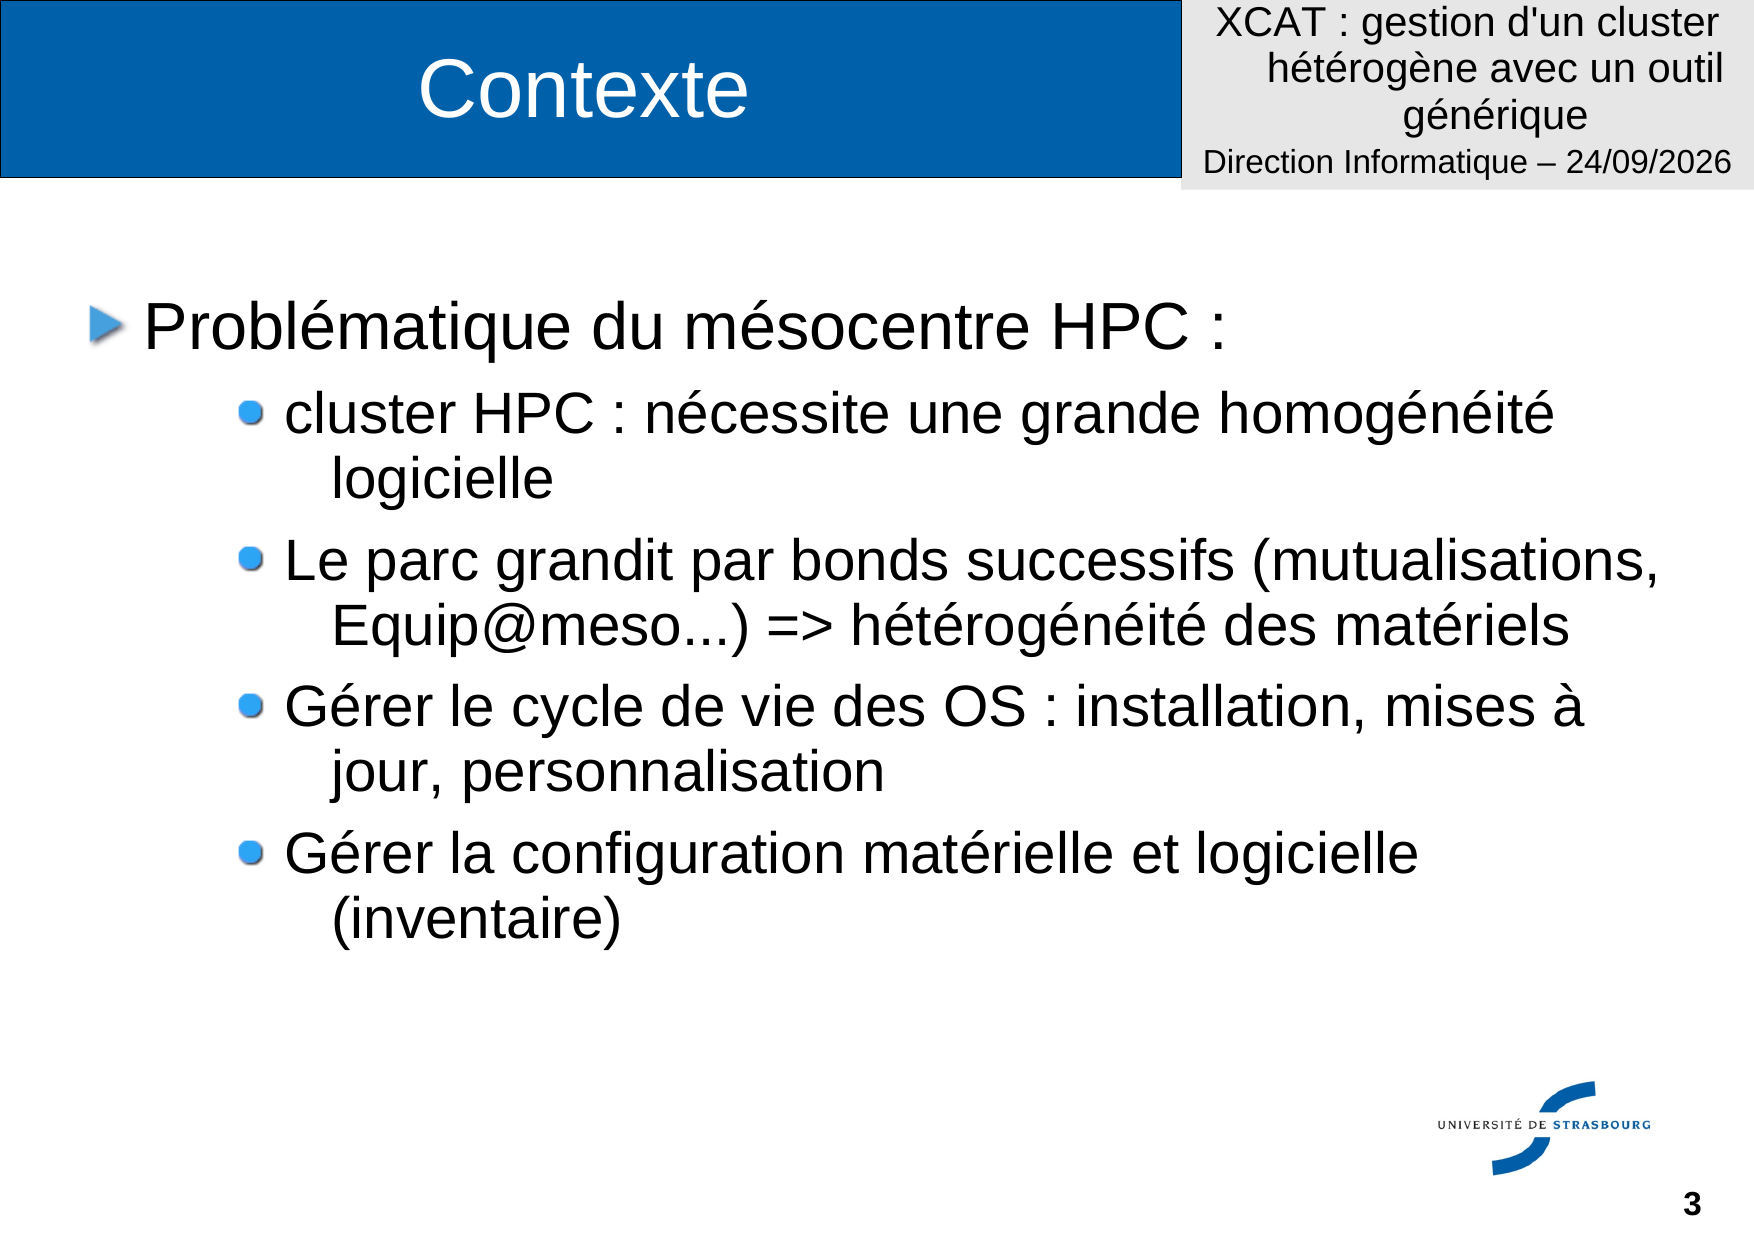

# Contexte
Problématique du mésocentre HPC :
cluster HPC : nécessite une grande homogénéité logicielle
Le parc grandit par bonds successifs (mutualisations, Equip@meso...) => hétérogénéité des matériels
Gérer le cycle de vie des OS : installation, mises à jour, personnalisation
Gérer la configuration matérielle et logicielle (inventaire)
3